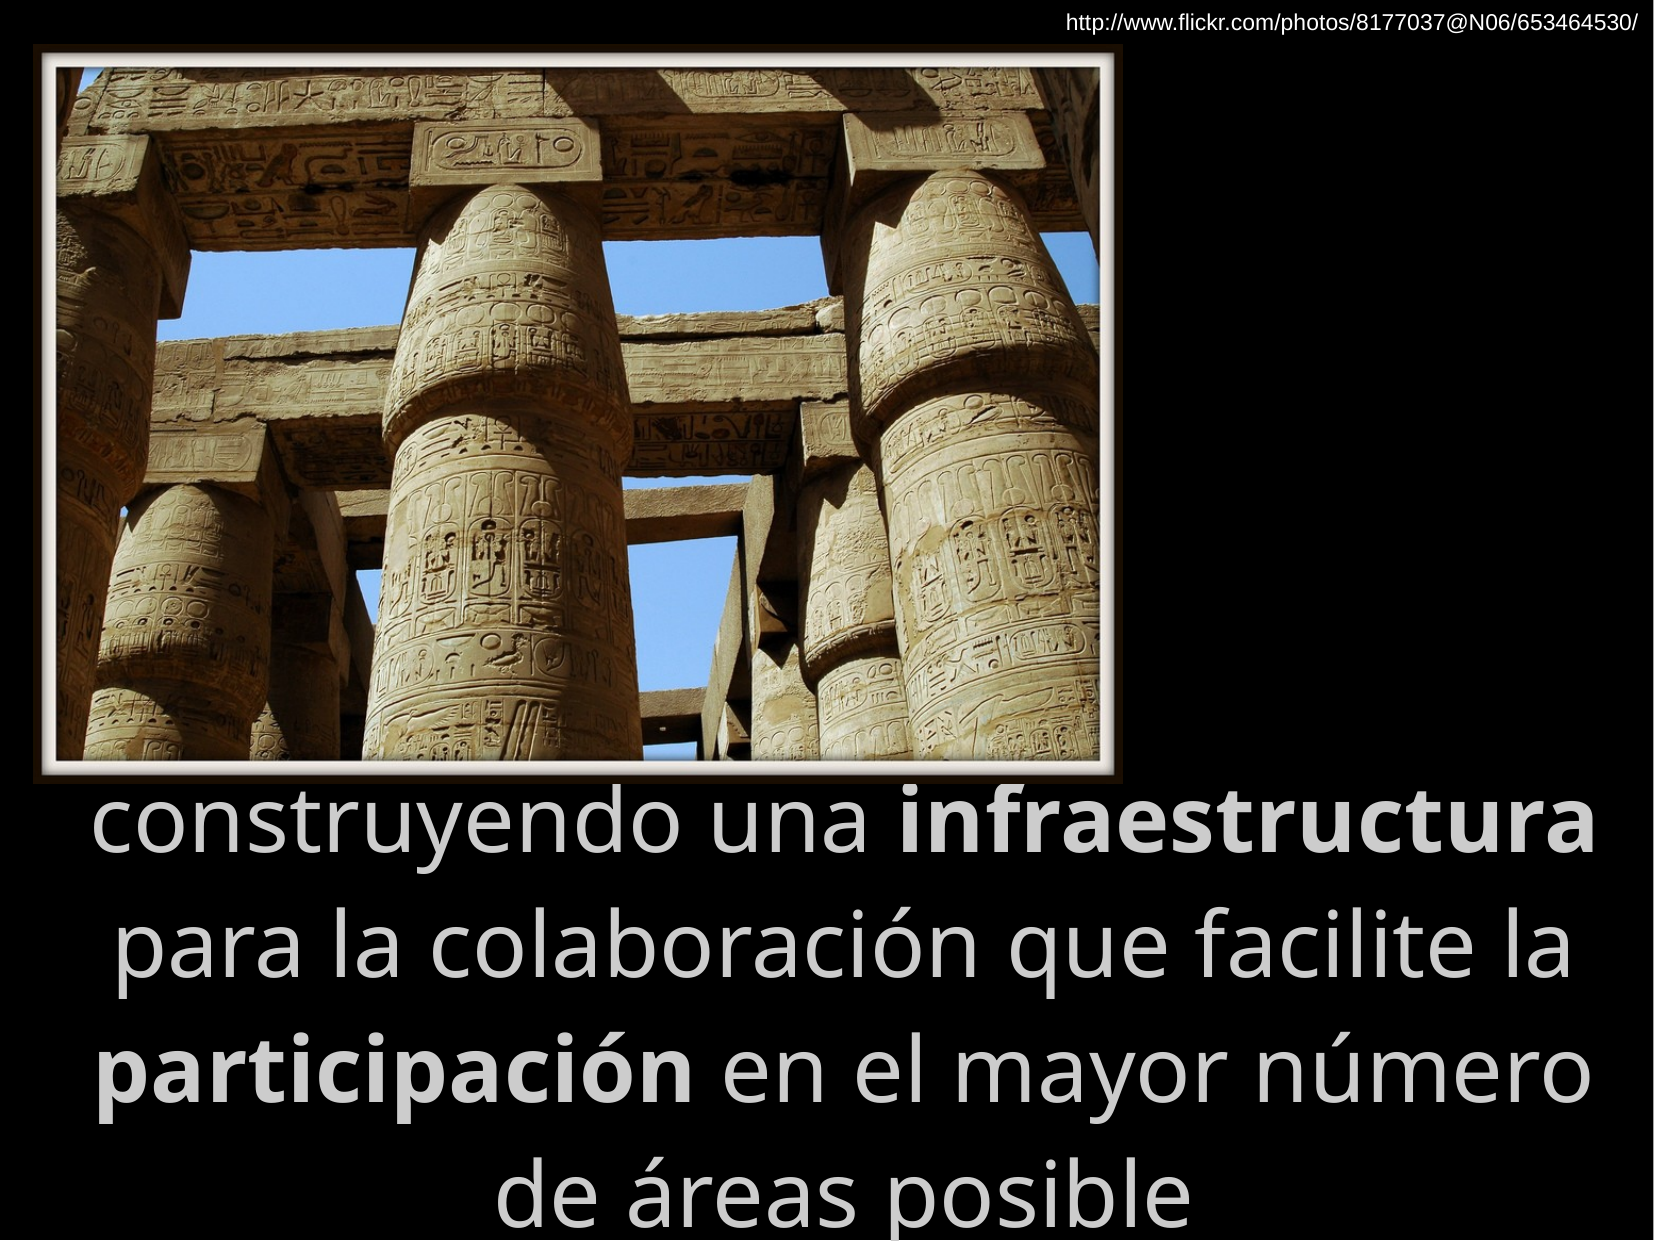

http://www.flickr.com/photos/8177037@N06/653464530/
# construyendo una infraestructura para la colaboración que facilite la participación en el mayor número de áreas posible